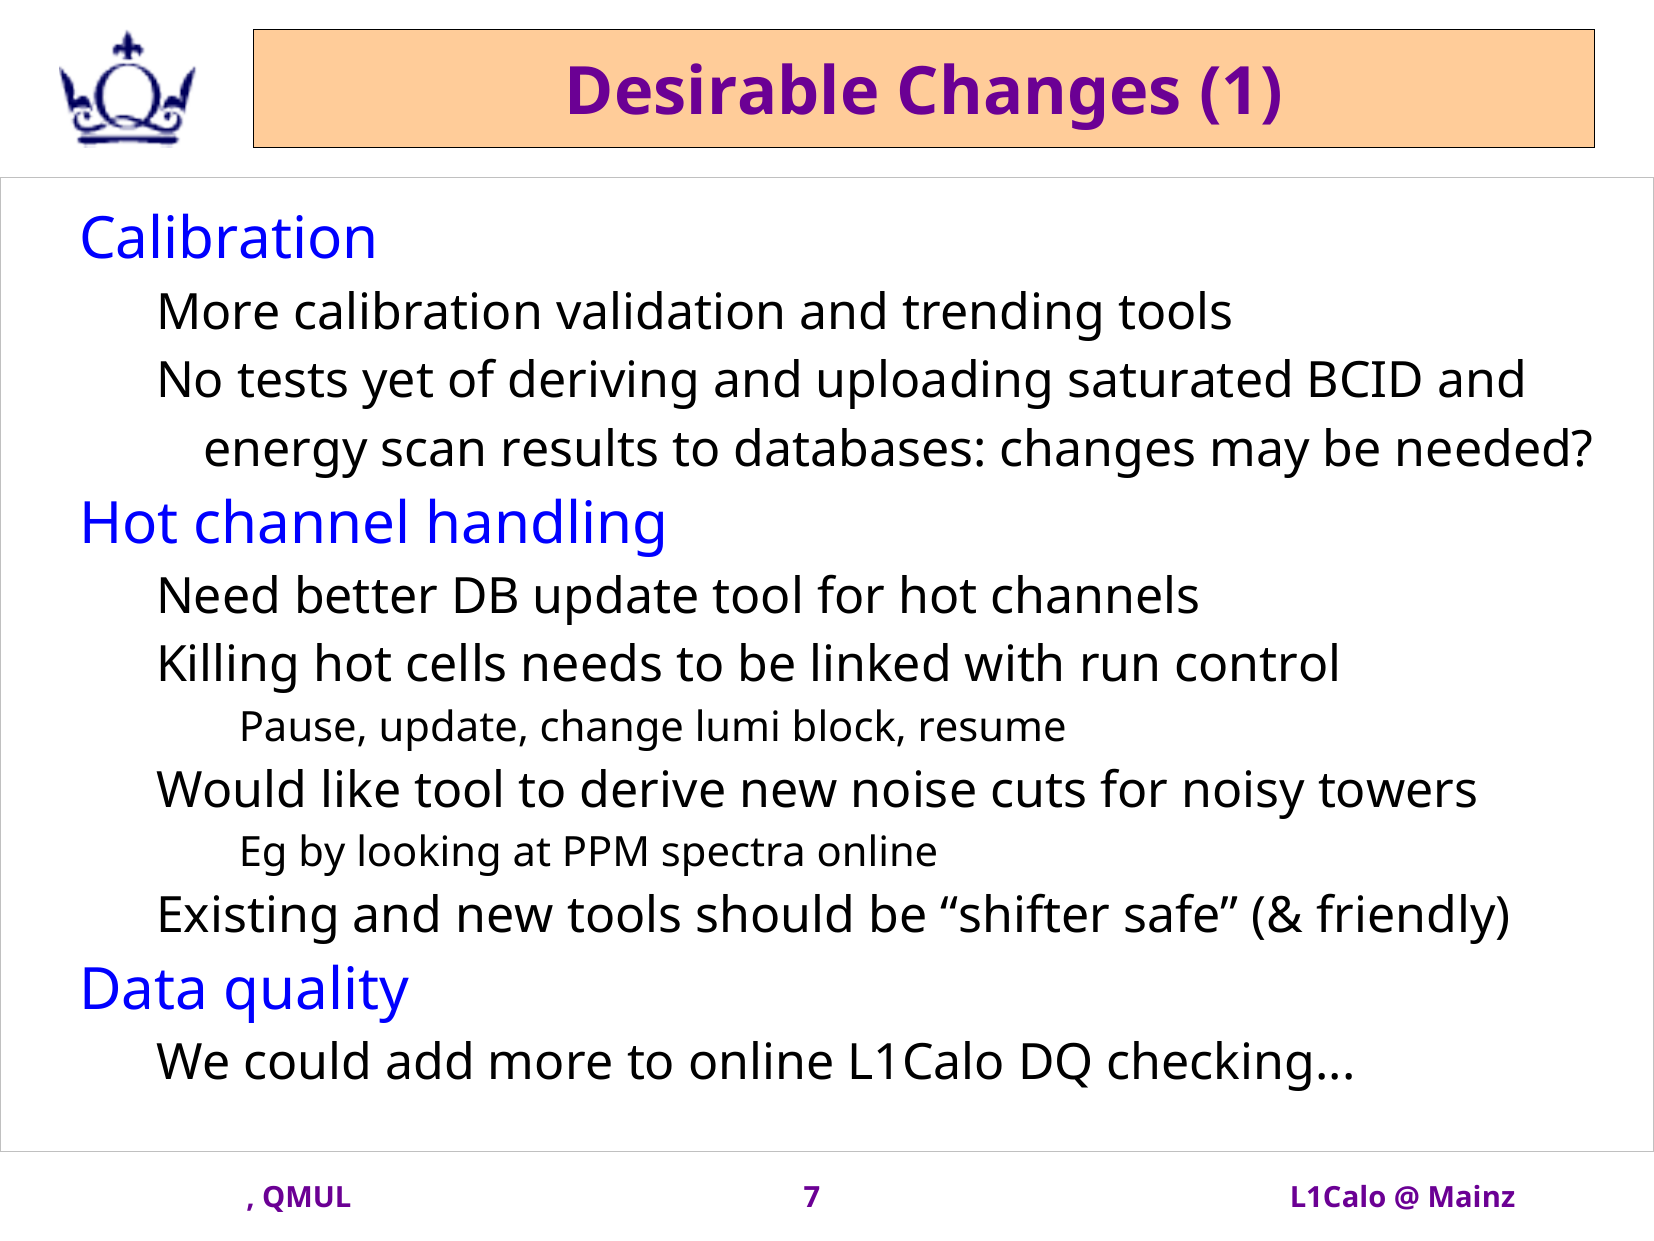

# Desirable Changes (1)
Calibration
More calibration validation and trending tools
No tests yet of deriving and uploading saturated BCID and energy scan results to databases: changes may be needed?
Hot channel handling
Need better DB update tool for hot channels
Killing hot cells needs to be linked with run control
Pause, update, change lumi block, resume
Would like tool to derive new noise cuts for noisy towers
Eg by looking at PPM spectra online
Existing and new tools should be “shifter safe” (& friendly)
Data quality
We could add more to online L1Calo DQ checking...